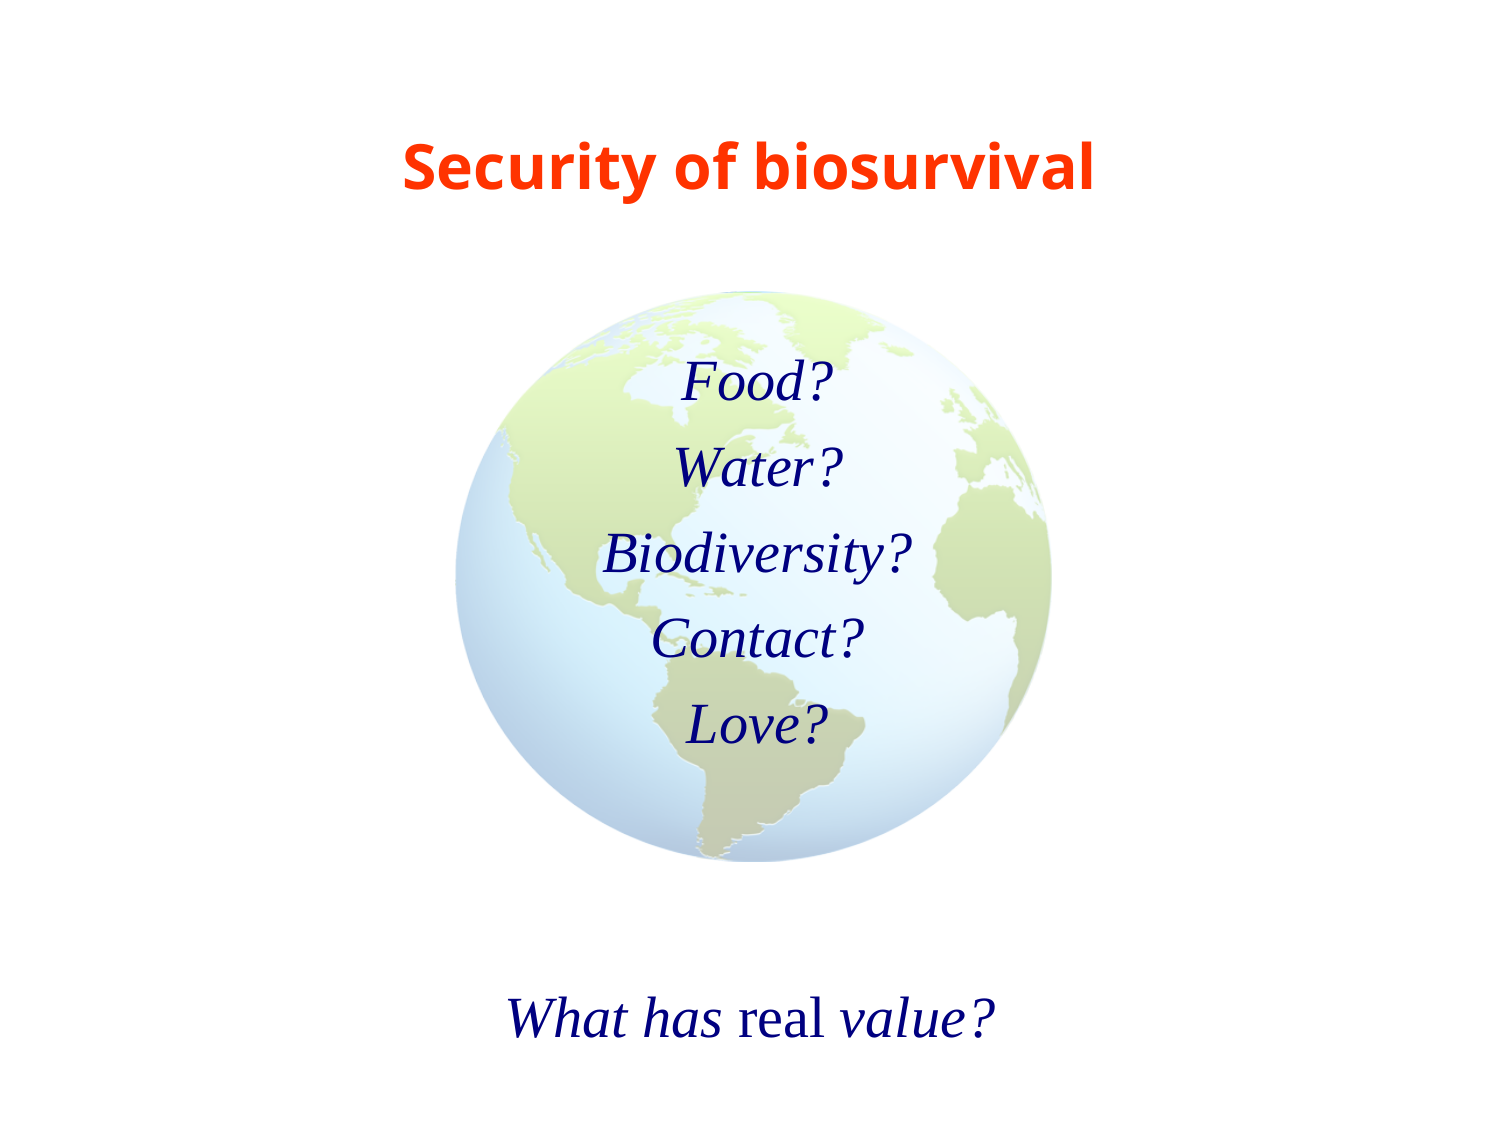

Security of biosurvival
Food?
Water?
Biodiversity?
Contact?
Love?
What has real value?